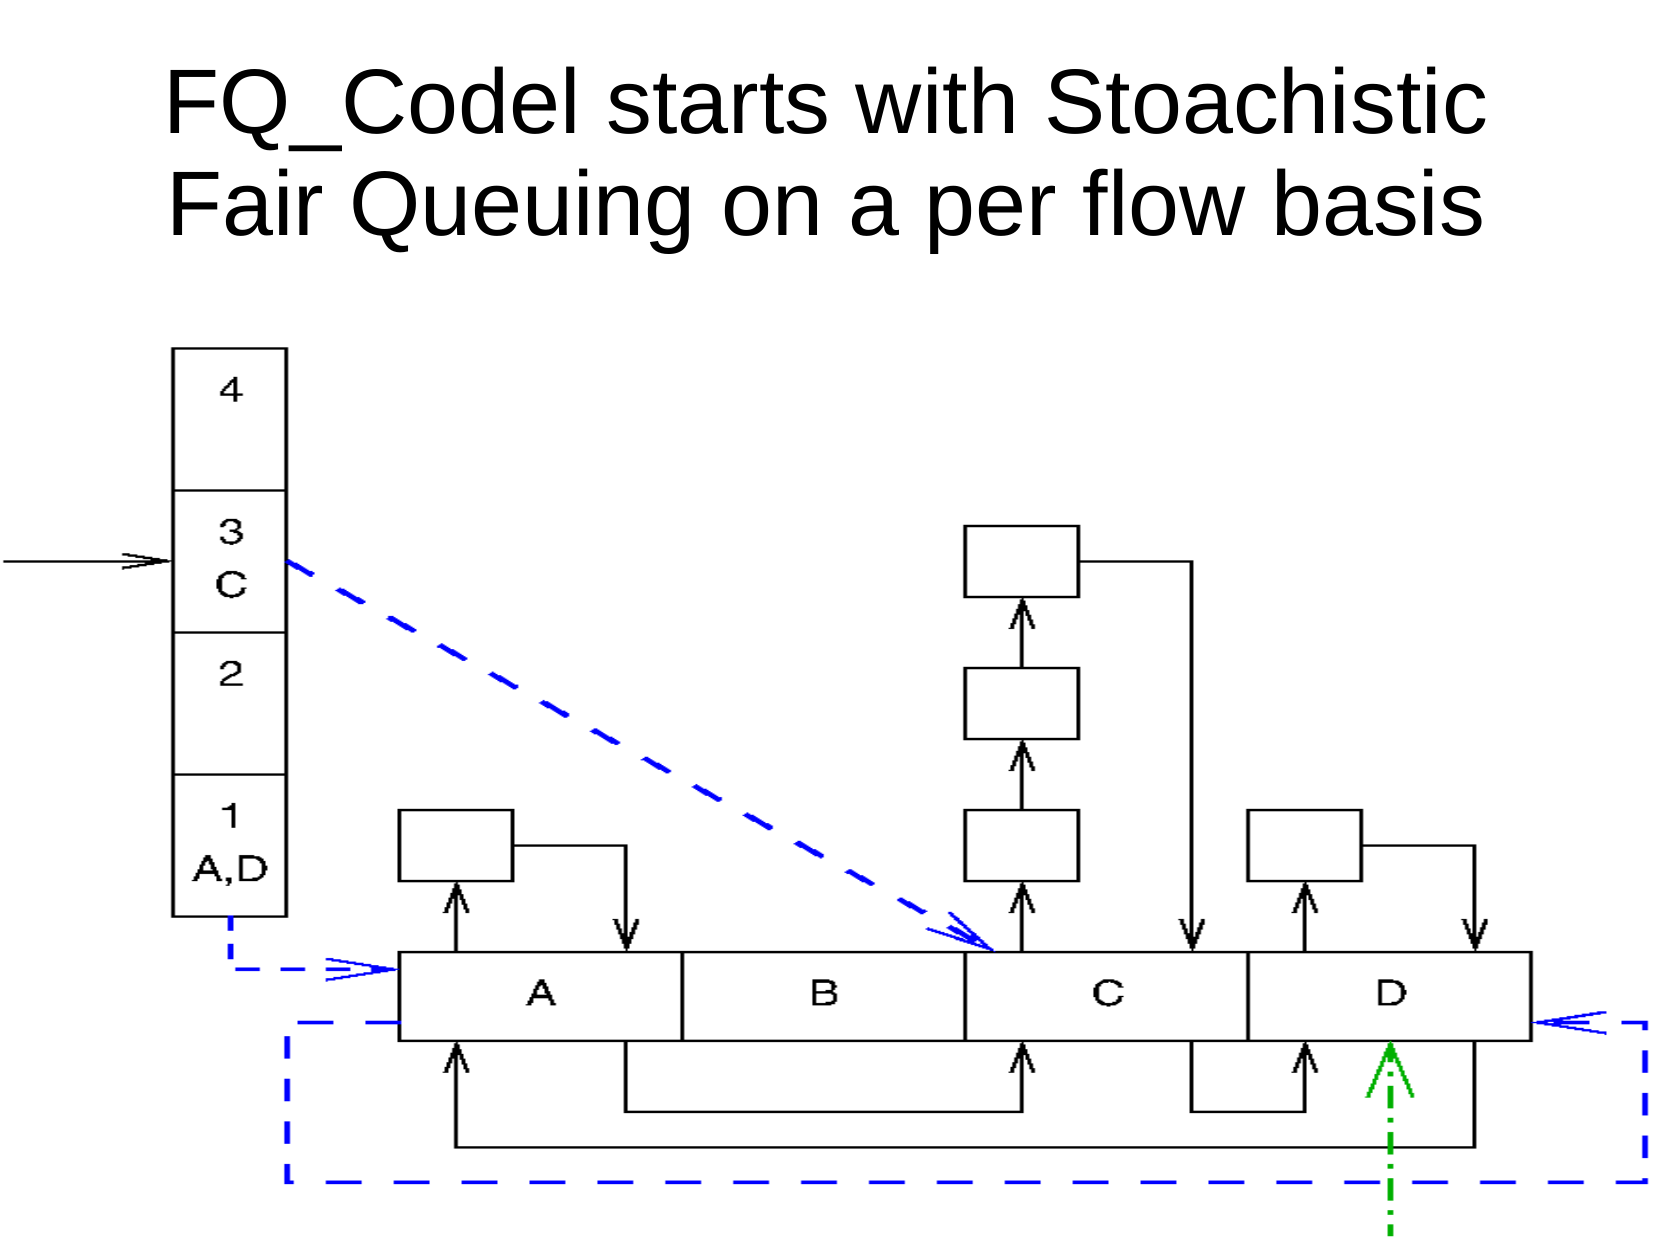

# FQ_Codel starts with Stoachistic Fair Queuing on a per flow basis